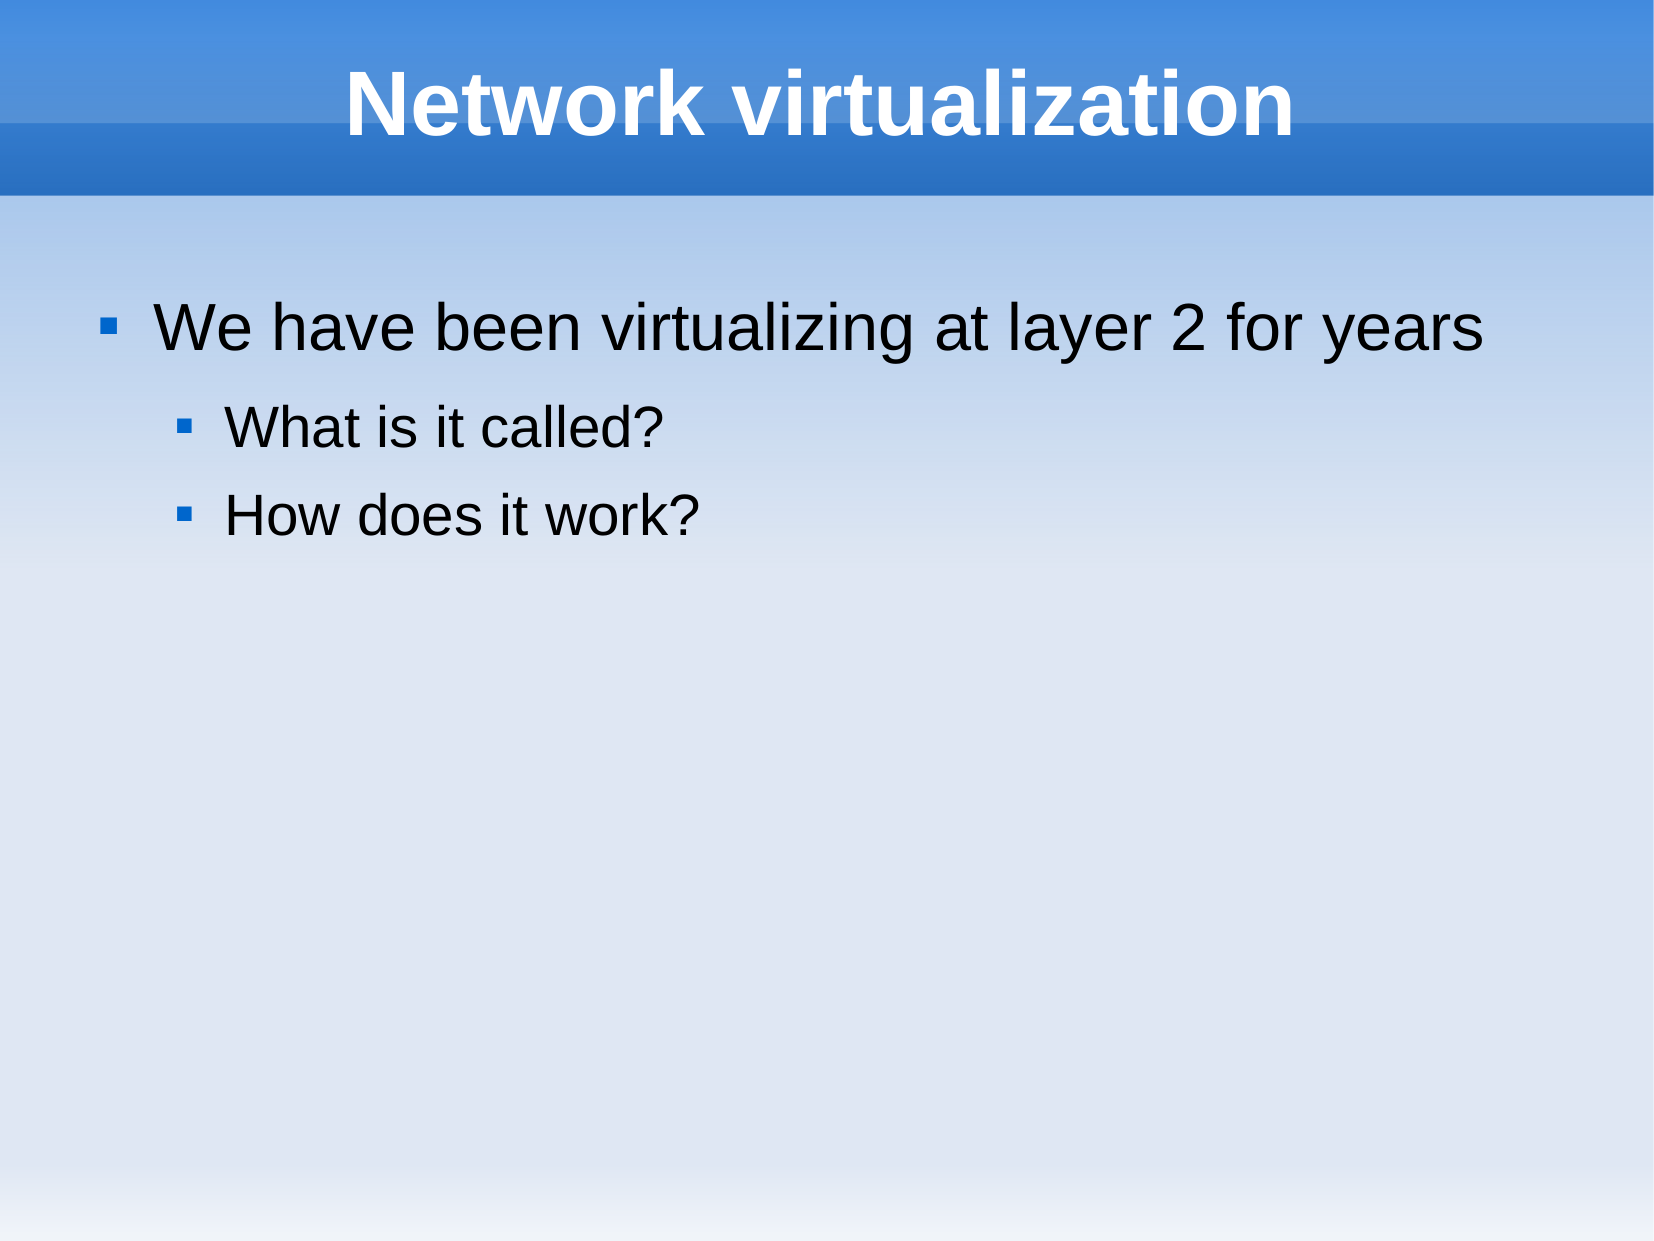

# Network virtualization
We have been virtualizing at layer 2 for years
What is it called?
How does it work?